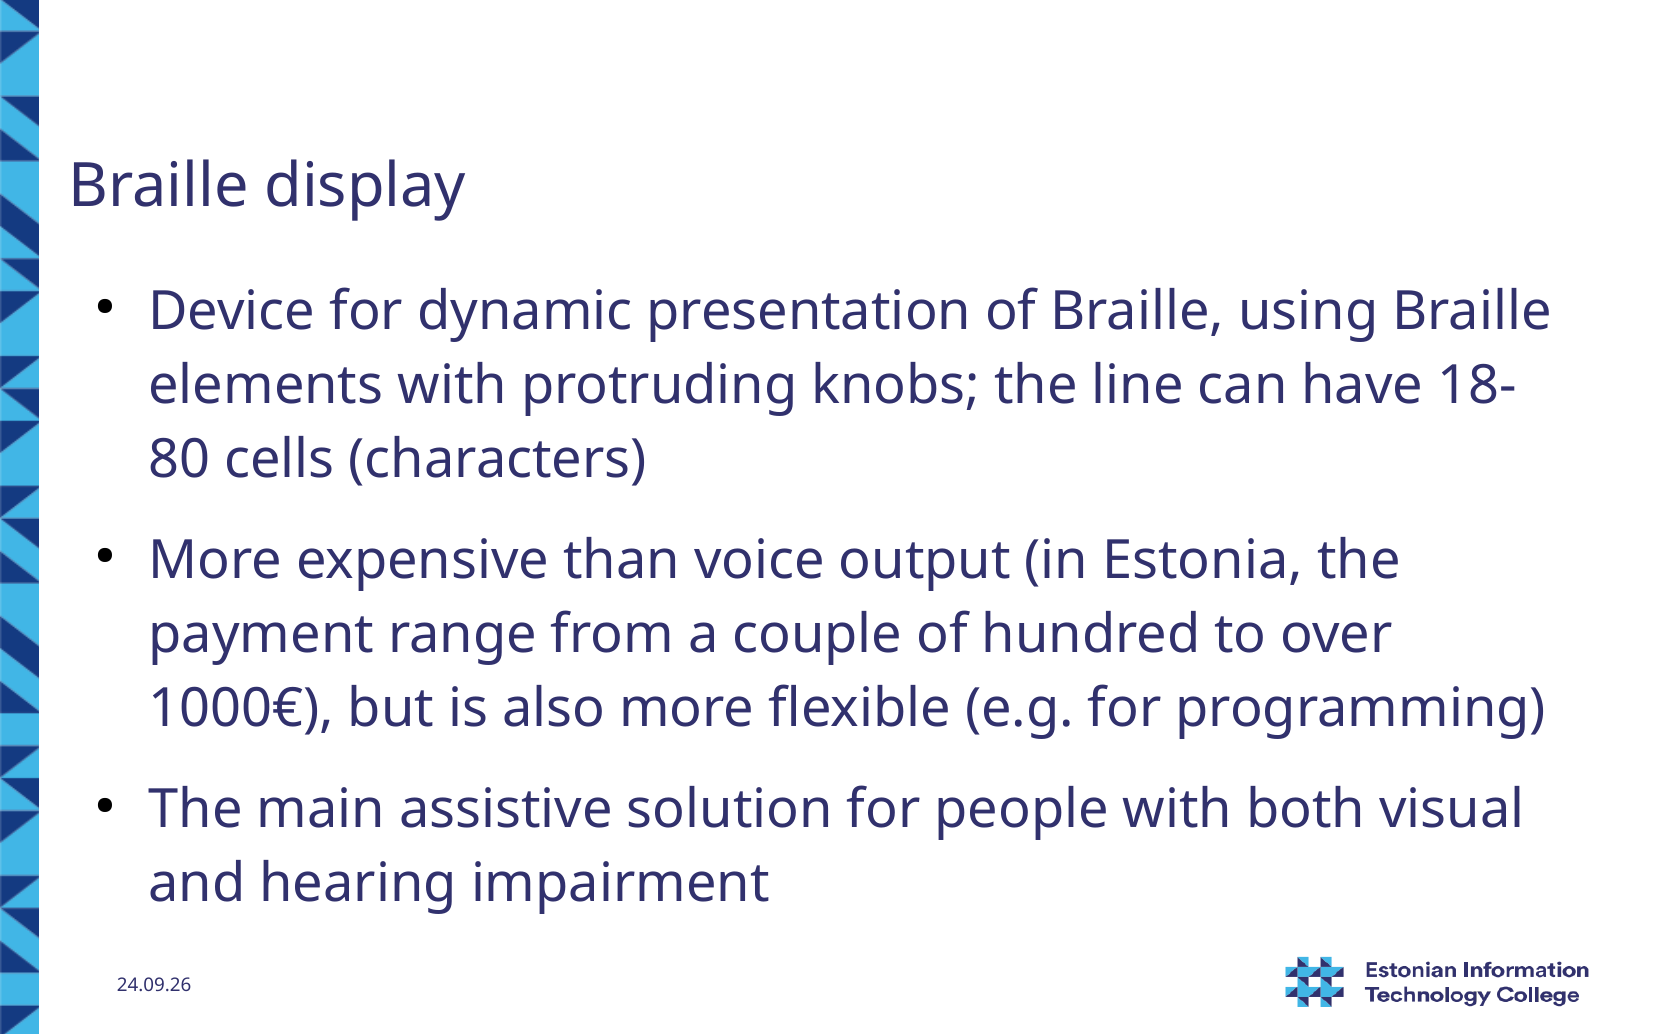

# Braille display
Device for dynamic presentation of Braille, using Braille elements with protruding knobs; the line can have 18-80 cells (characters)
More expensive than voice output (in Estonia, the payment range from a couple of hundred to over 1000€), but is also more flexible (e.g. for programming)
The main assistive solution for people with both visual and hearing impairment